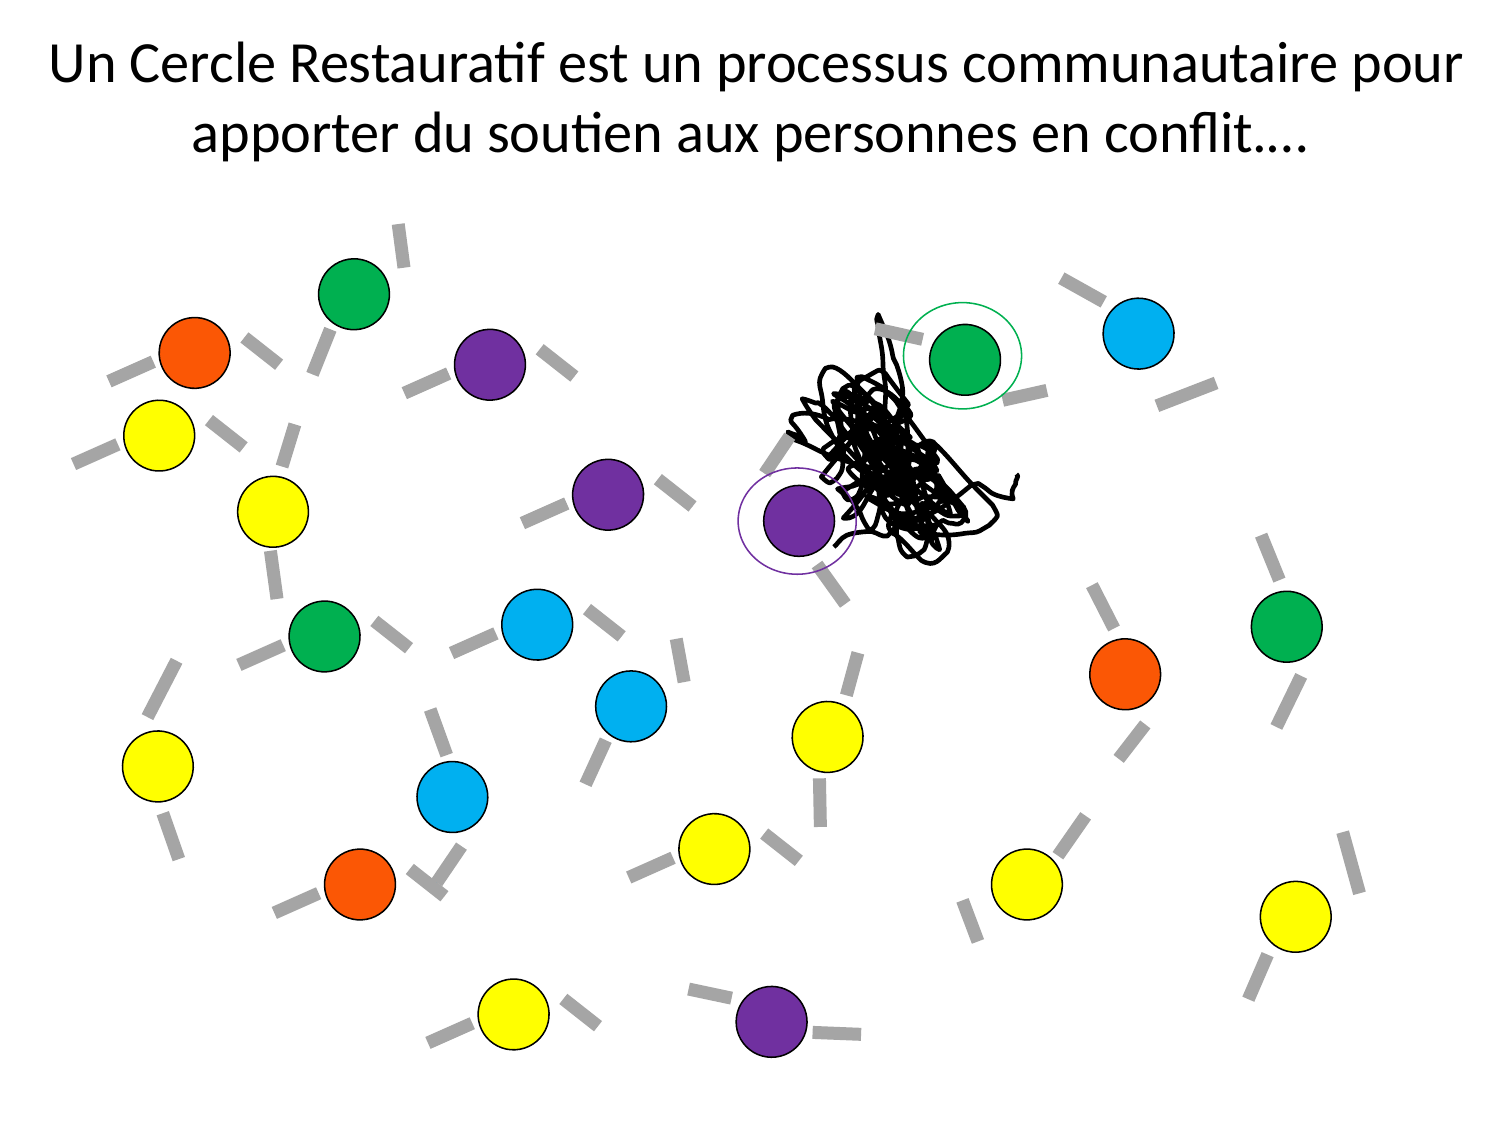

# Un Cercle Restauratif est un processus communautaire pour apporter du soutien aux personnes en conflit.…